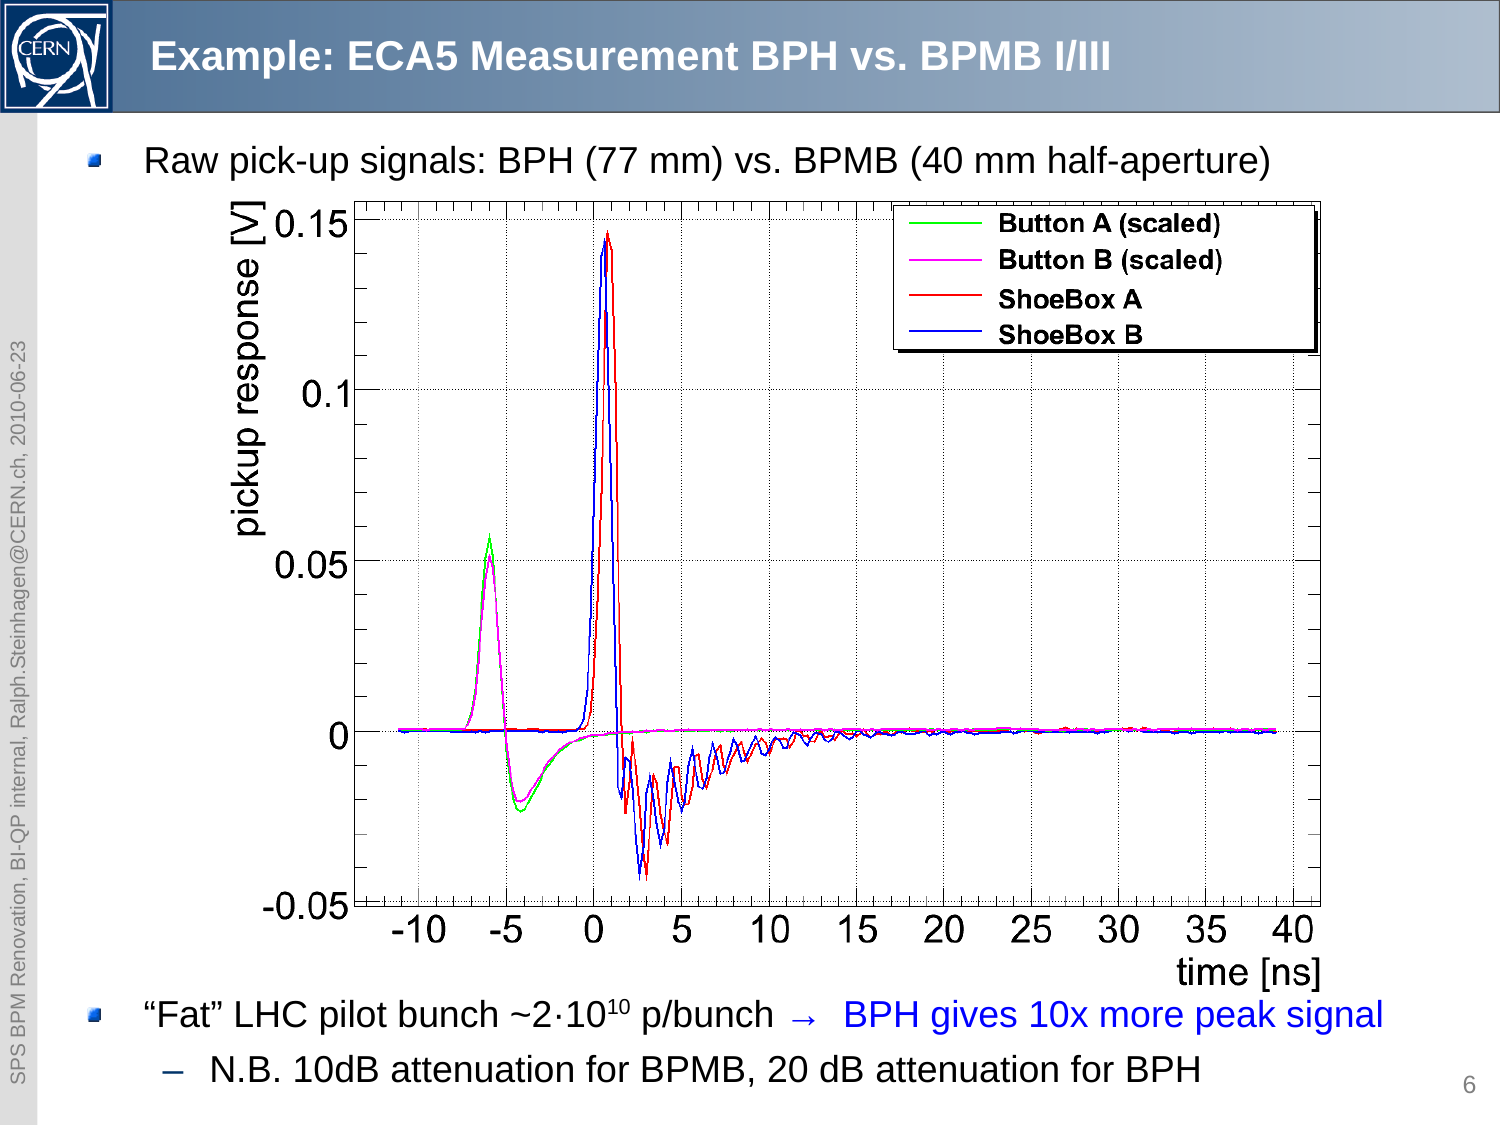

# Example: ECA5 Measurement BPH vs. BPMB I/III
Raw pick-up signals: BPH (77 mm) vs. BPMB (40 mm half-aperture)
“Fat” LHC pilot bunch ~2·1010 p/bunch → BPH gives 10x more peak signal
N.B. 10dB attenuation for BPMB, 20 dB attenuation for BPH